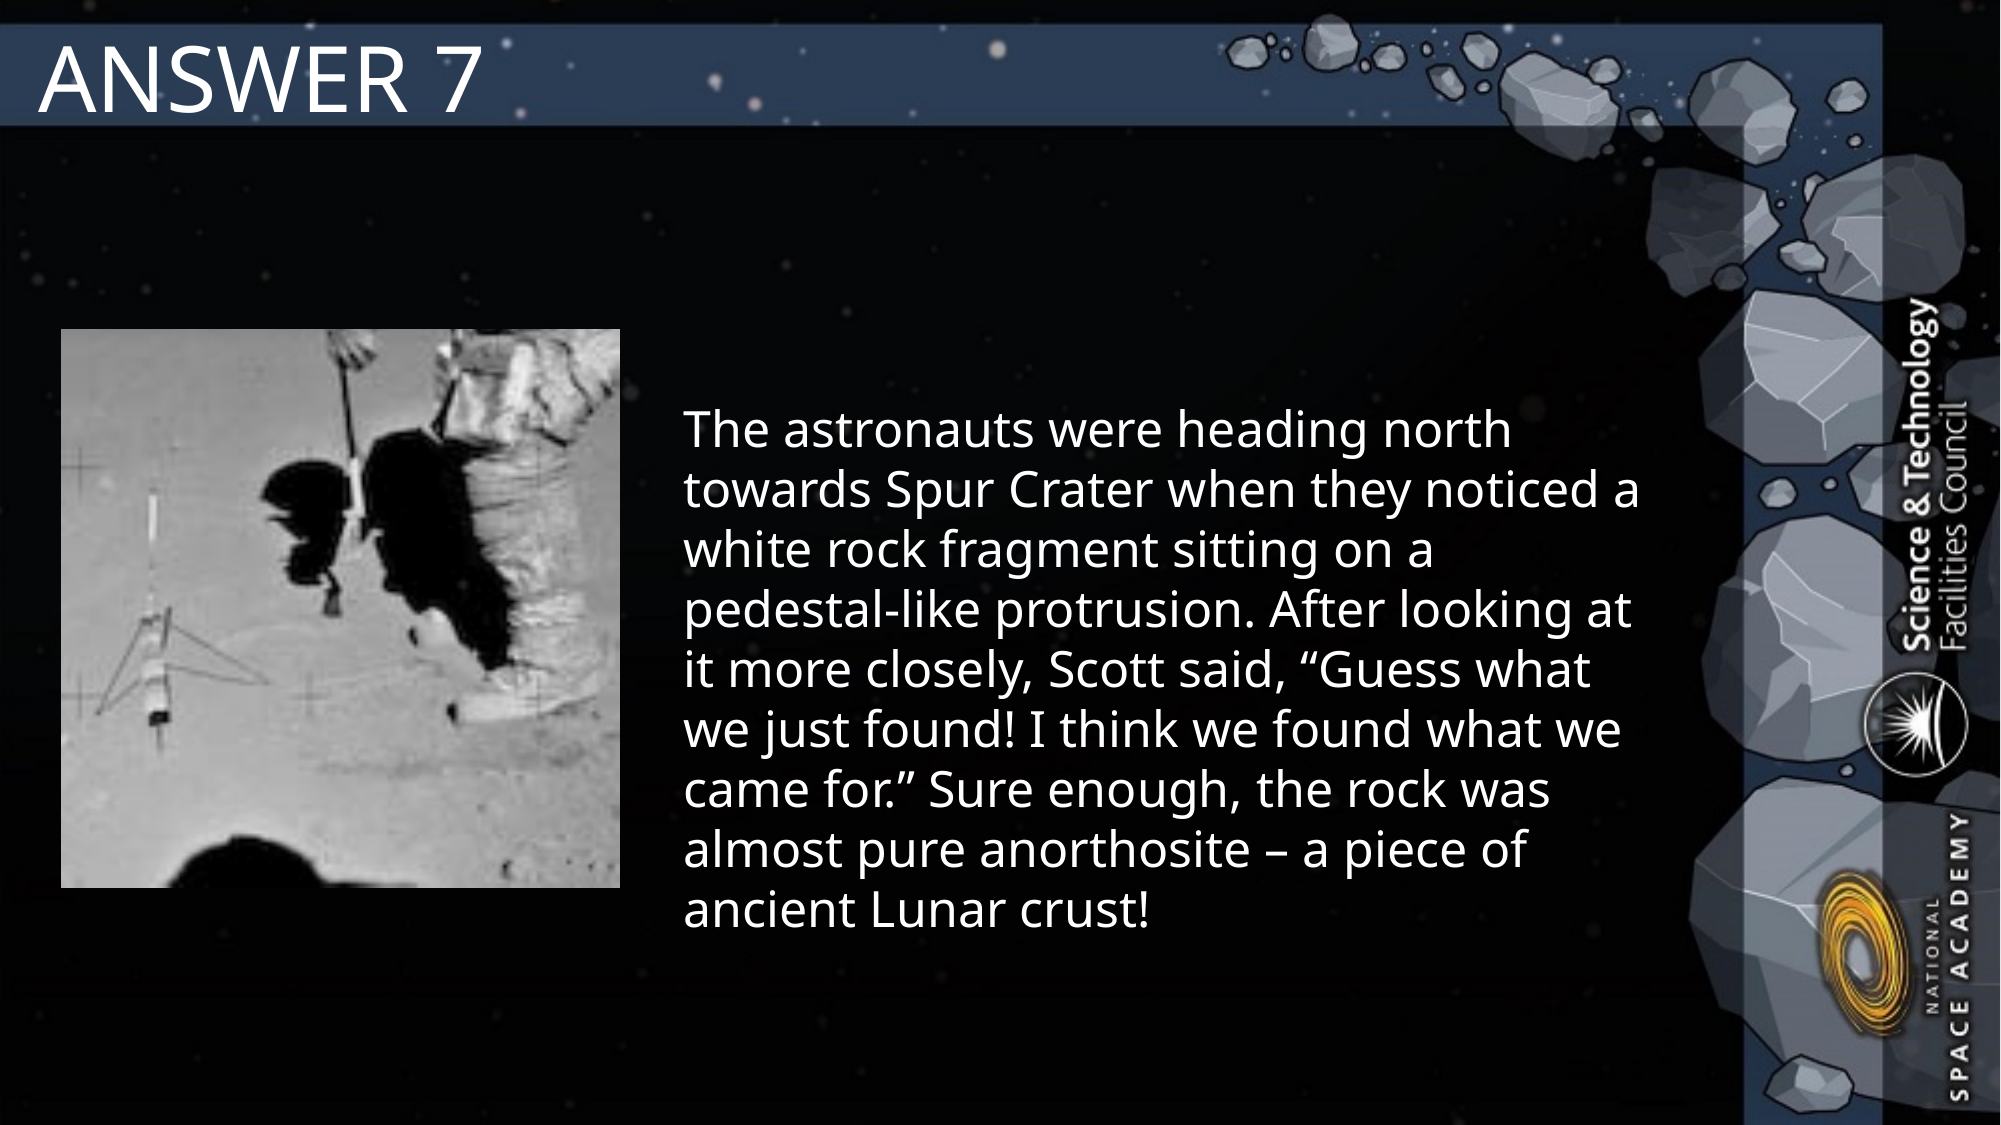

ANSWER 7
The astronauts were heading north towards Spur Crater when they noticed a white rock fragment sitting on a pedestal-like protrusion. After looking at it more closely, Scott said, “Guess what we just found! I think we found what we came for.” Sure enough, the rock was almost pure anorthosite – a piece of ancient Lunar crust!